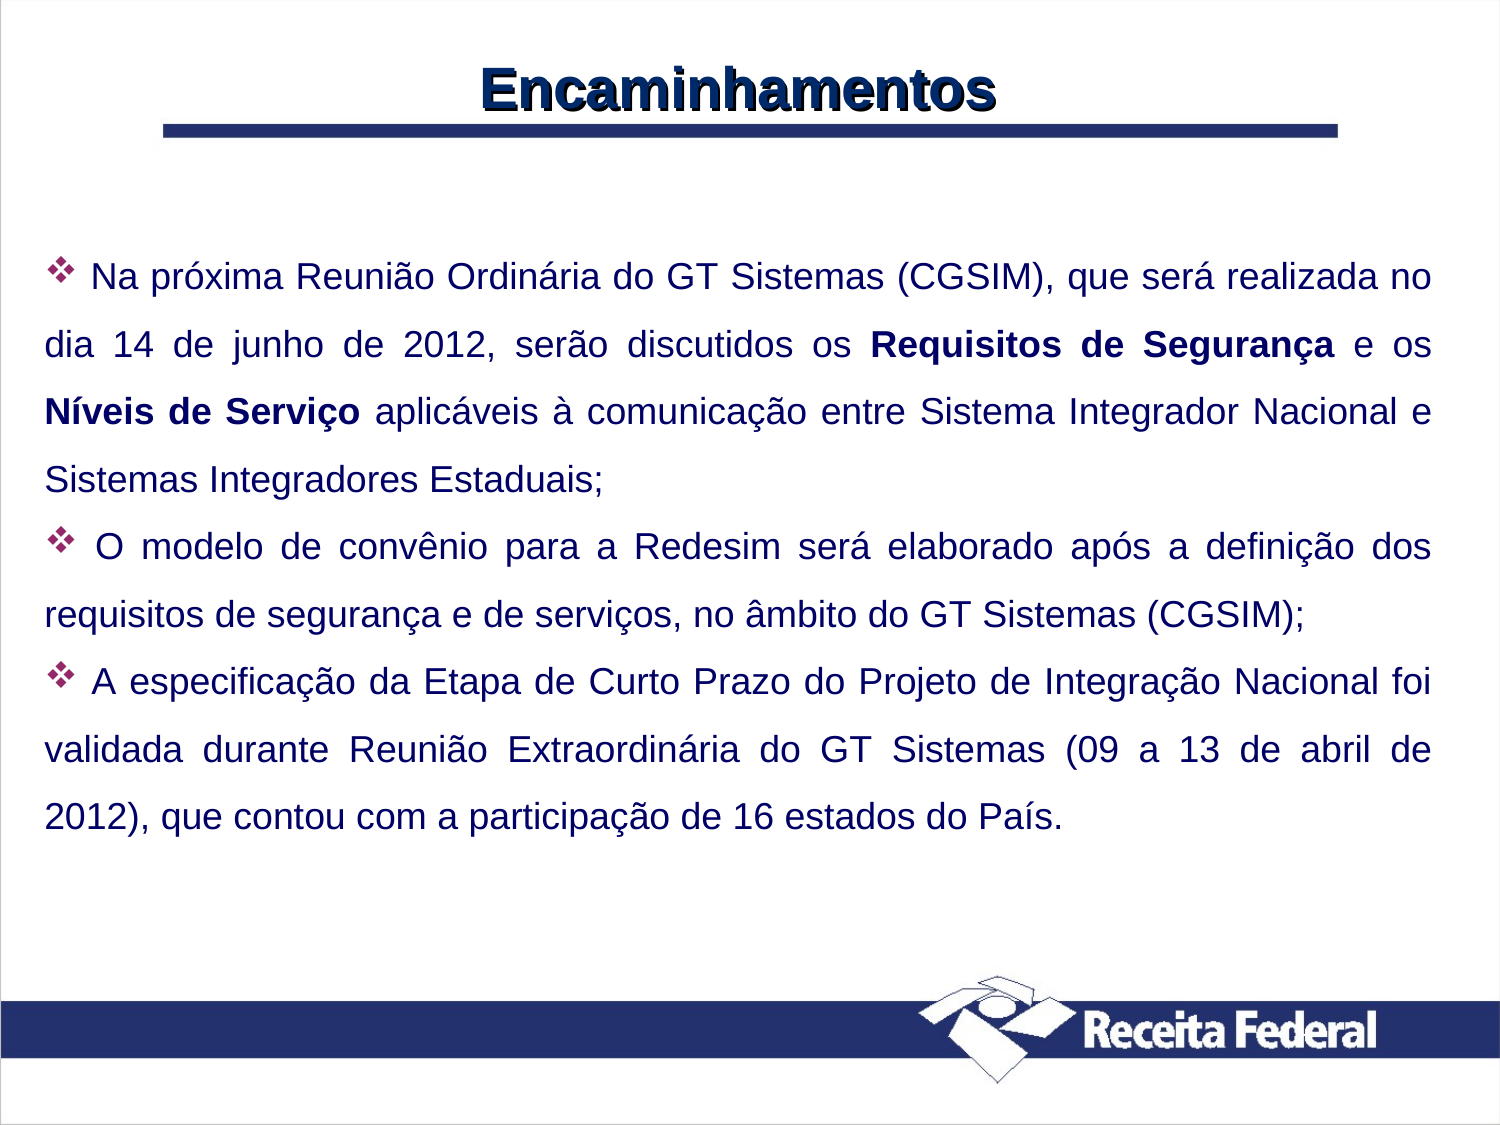

Encaminhamentos
 Na próxima Reunião Ordinária do GT Sistemas (CGSIM), que será realizada no dia 14 de junho de 2012, serão discutidos os Requisitos de Segurança e os Níveis de Serviço aplicáveis à comunicação entre Sistema Integrador Nacional e Sistemas Integradores Estaduais;
 O modelo de convênio para a Redesim será elaborado após a definição dos requisitos de segurança e de serviços, no âmbito do GT Sistemas (CGSIM);
 A especificação da Etapa de Curto Prazo do Projeto de Integração Nacional foi validada durante Reunião Extraordinária do GT Sistemas (09 a 13 de abril de 2012), que contou com a participação de 16 estados do País.